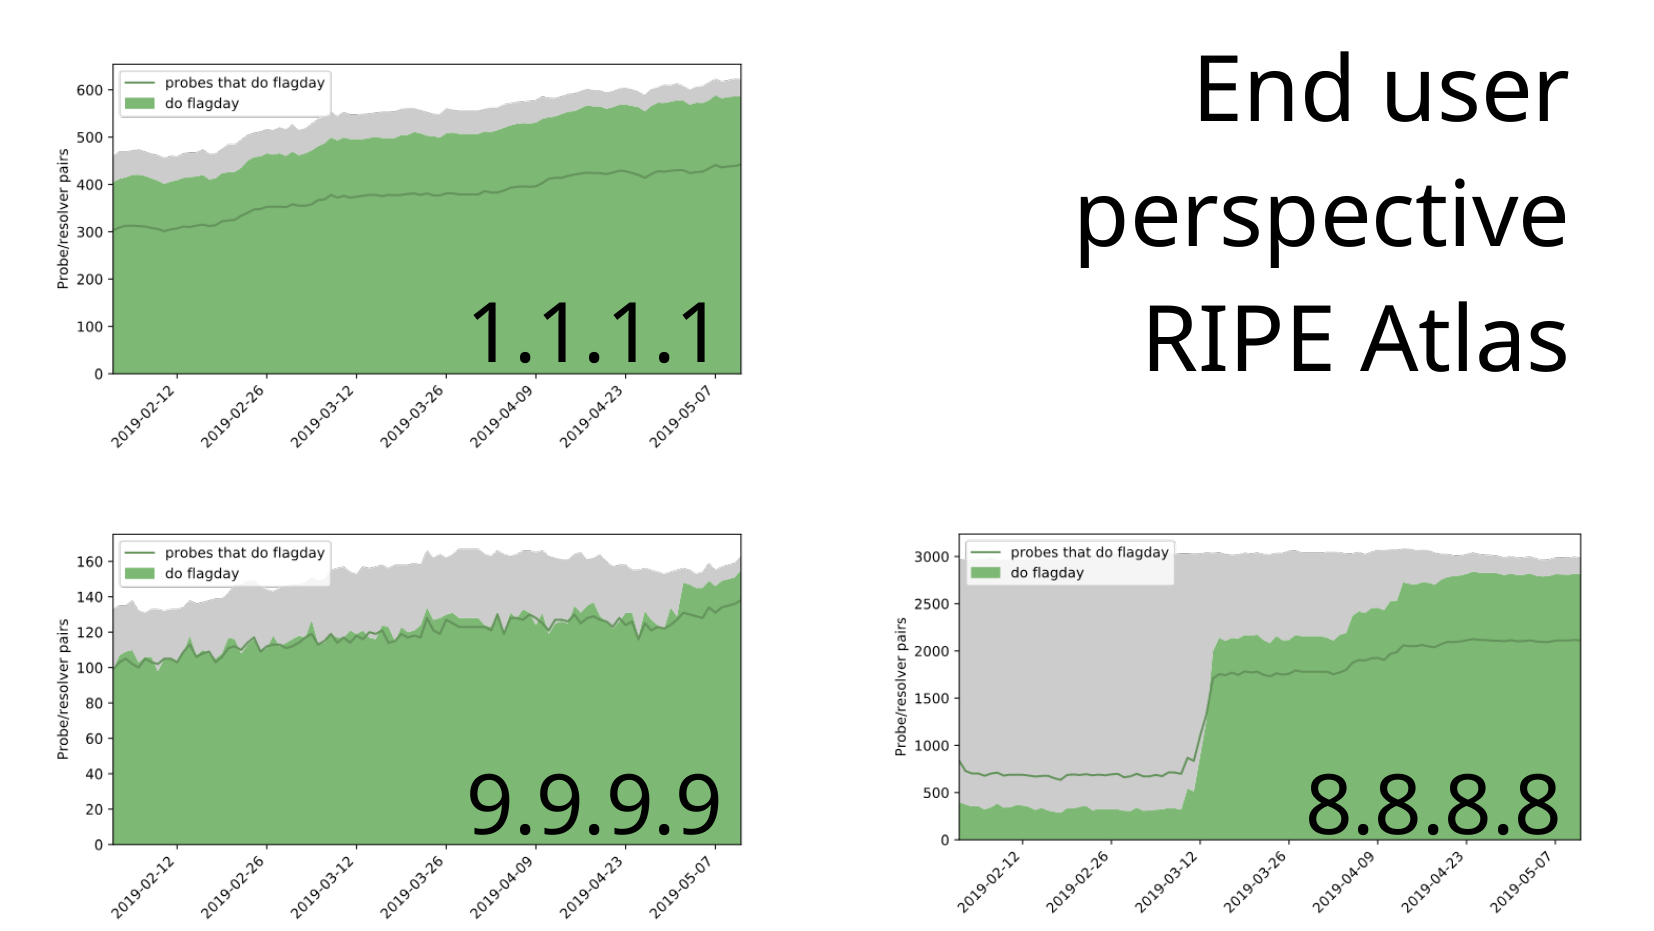

# End user perspective RIPE Atlas
1.1.1.1
9.9.9.9
8.8.8.8